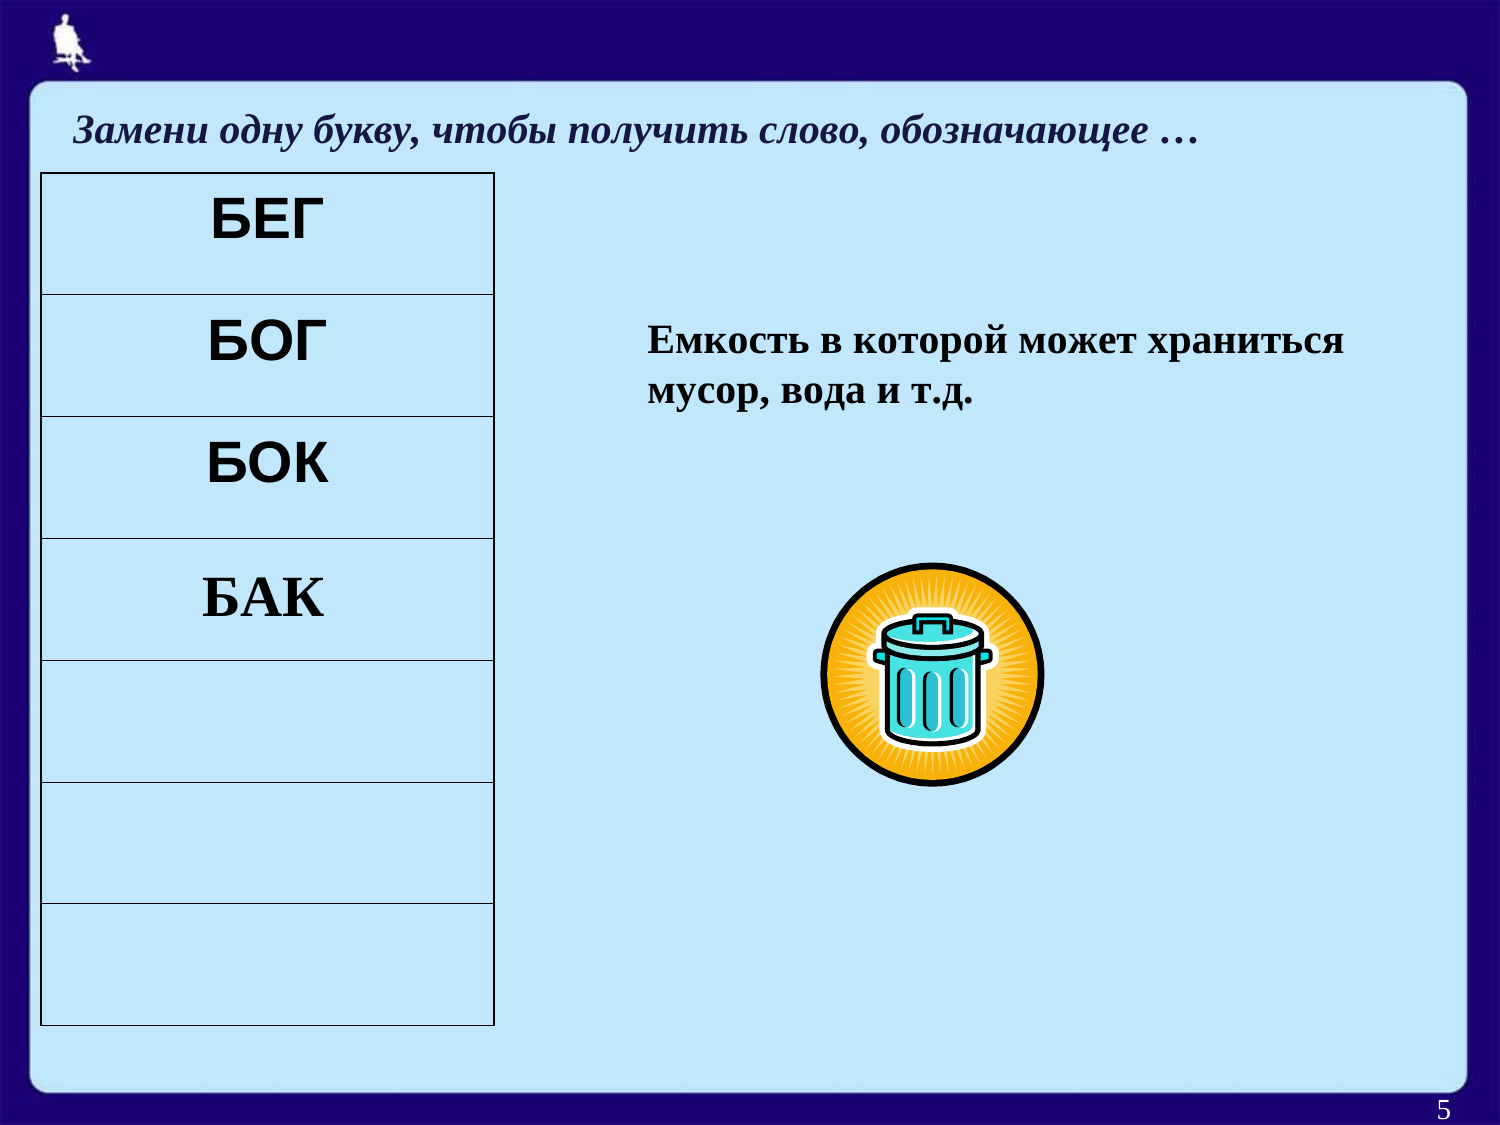

Замени одну букву, чтобы получить слово, обозначающее …
| БЕГ |
| --- |
| БОГ |
| БОК |
| |
| |
| |
| |
Емкость в которой может храниться мусор, вода и т.д.
БАК